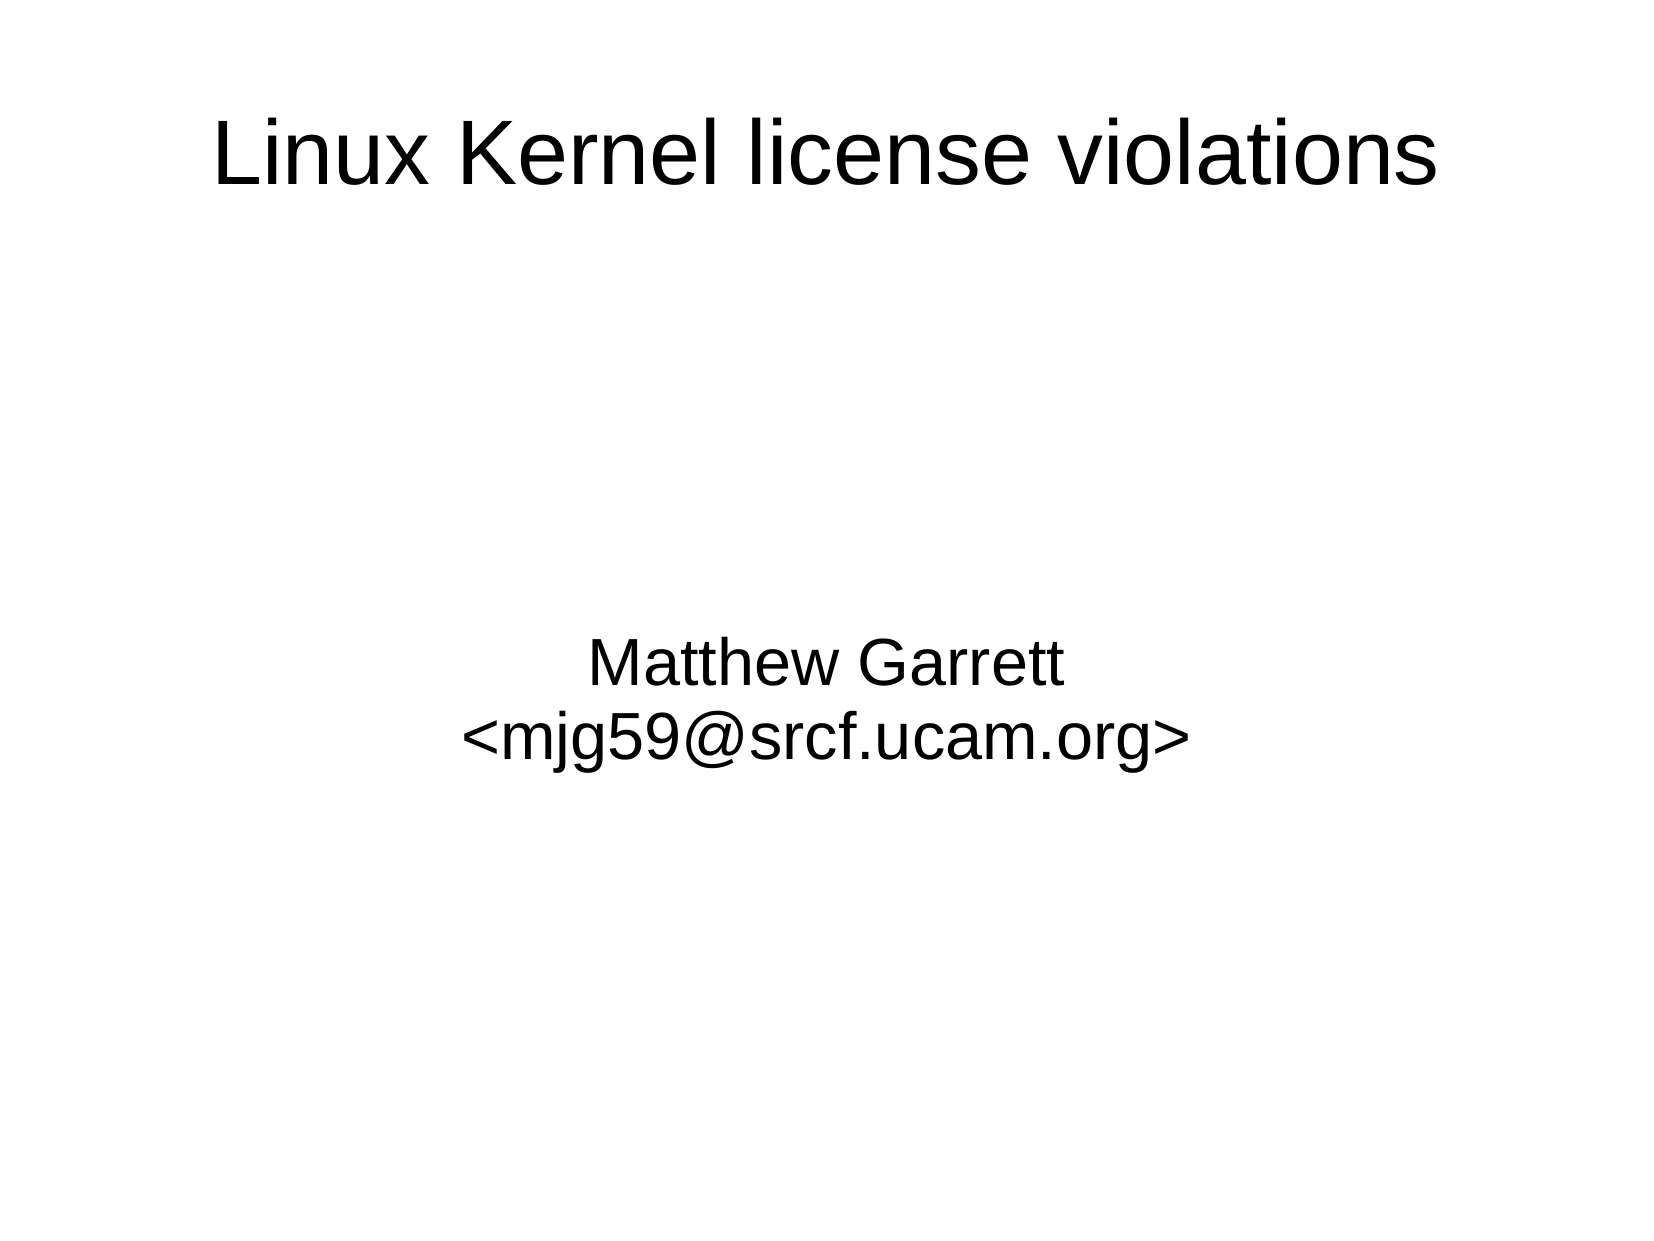

# Linux Kernel license violations
Matthew Garrett
<mjg59@srcf.ucam.org>